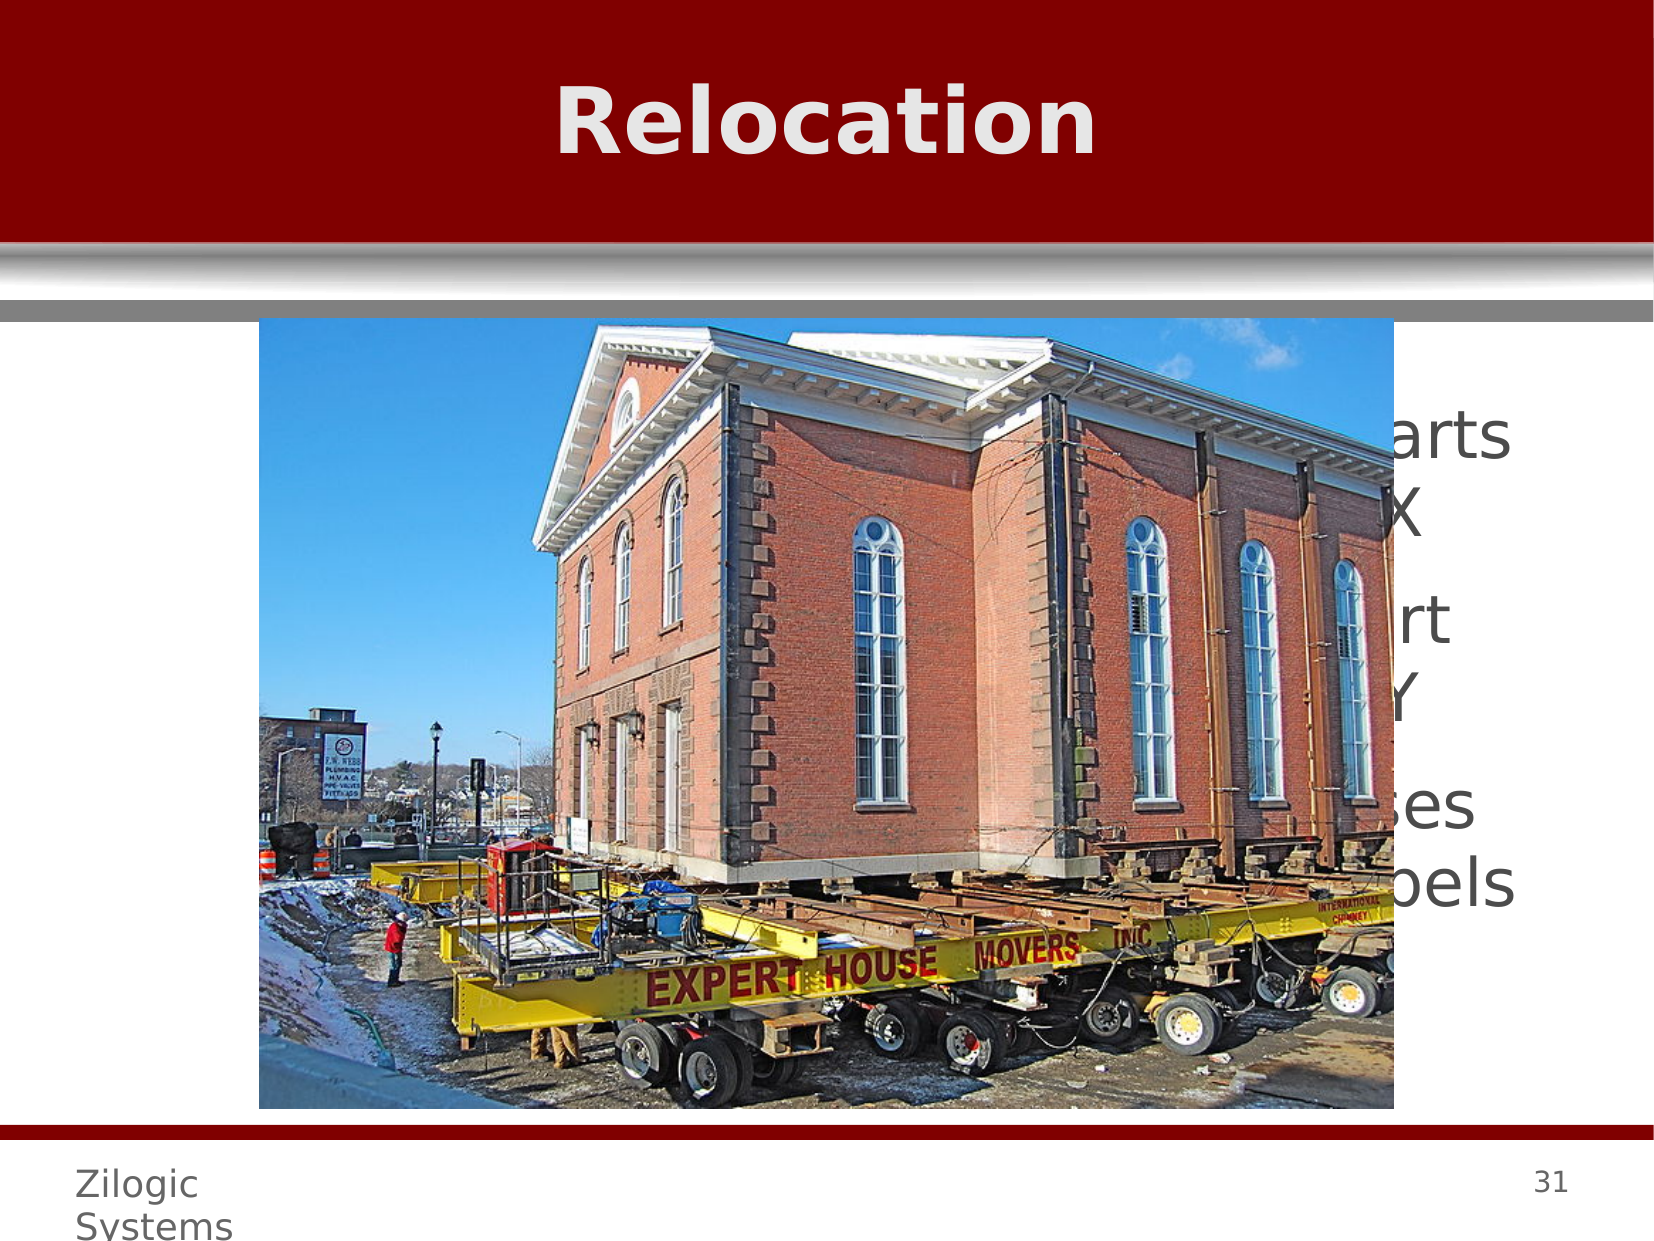

# Relocation
Code generated assuming it starts from address X
Code should start from address Y
Change addresses assigned to labels
Patch label references
31